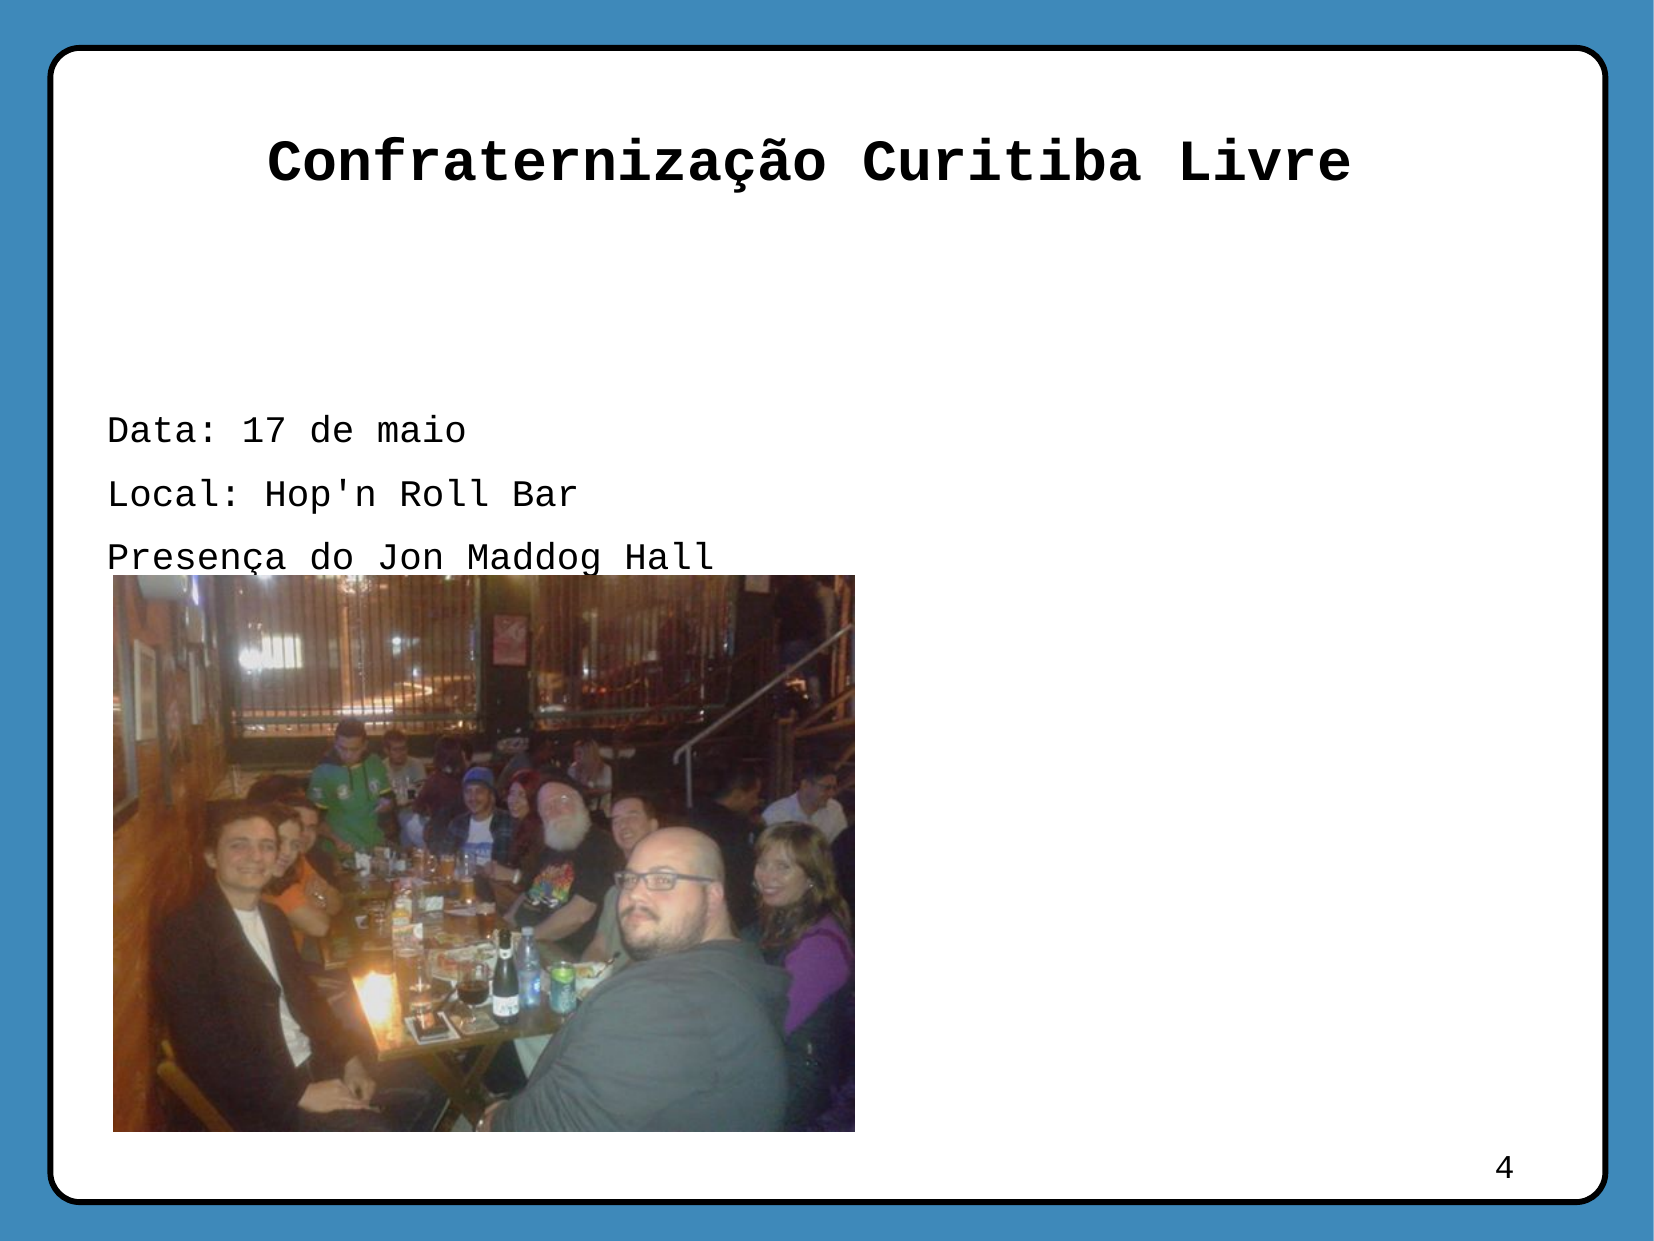

Confraternização Curitiba Livre
# Data: 17 de maio
Local: Hop'n Roll Bar
Presença do Jon Maddog Hall